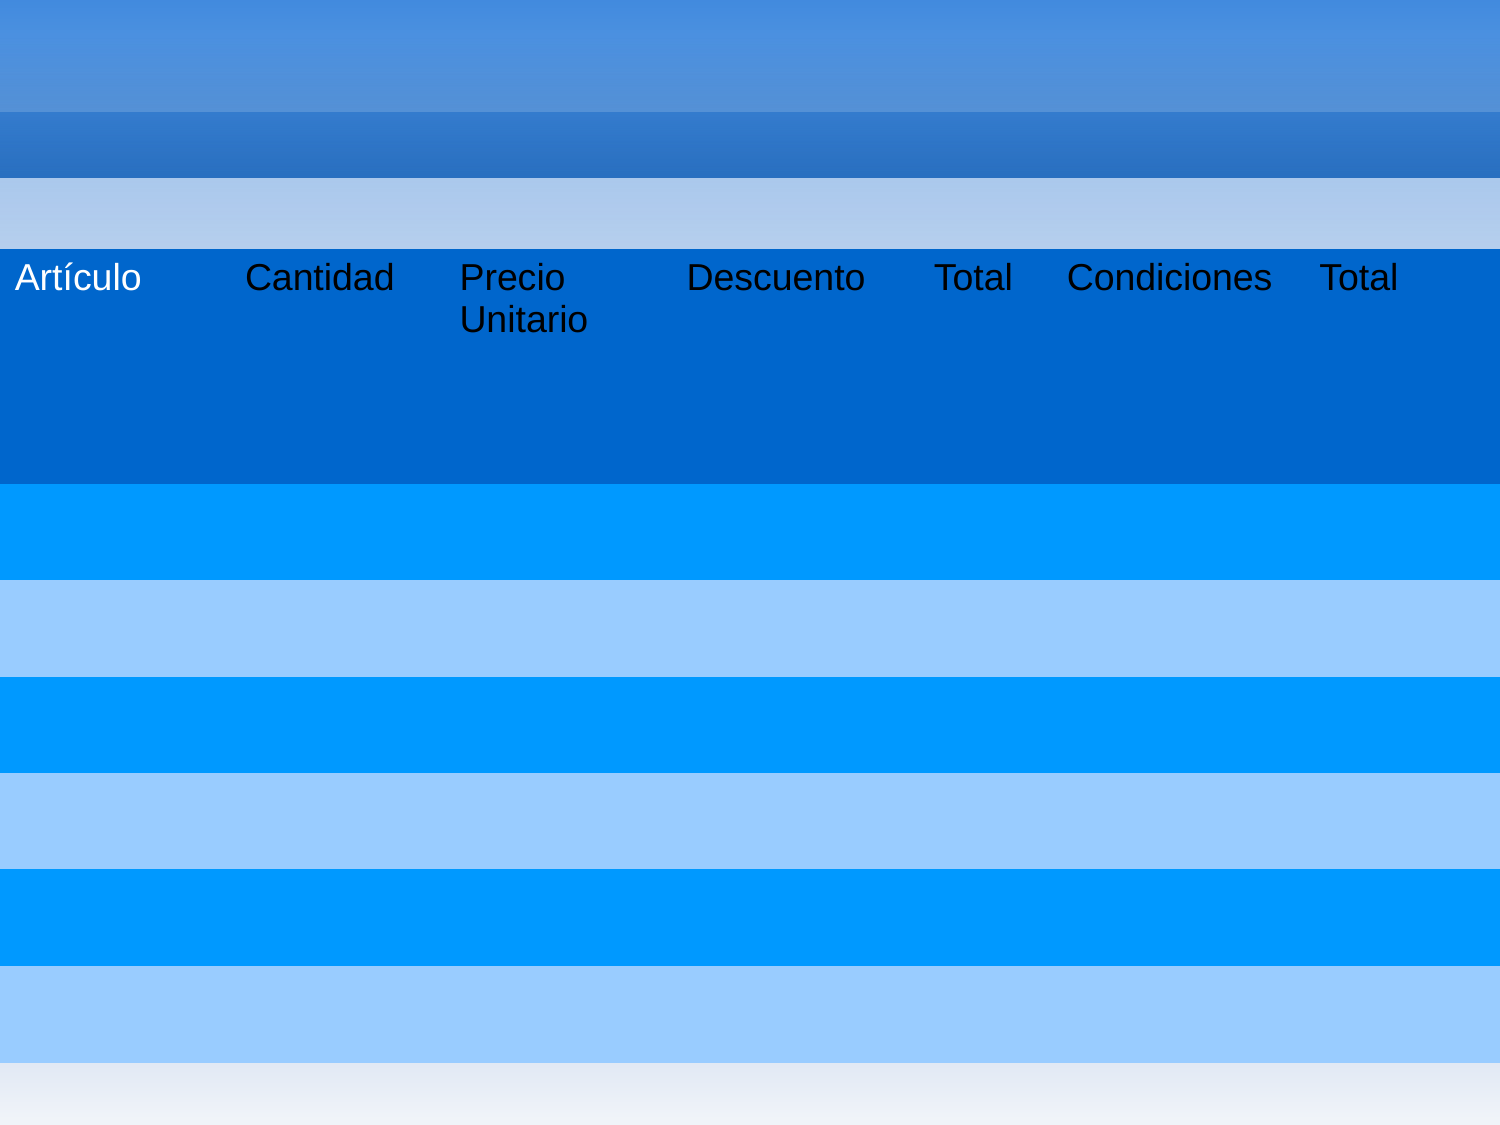

| Artículo | Cantidad | Precio Unitario | Descuento | Total | Condiciones | Total |
| --- | --- | --- | --- | --- | --- | --- |
| | | | | | | |
| | | | | | | |
| | | | | | | |
| | | | | | | |
| | | | | | | |
| | | | | | | |